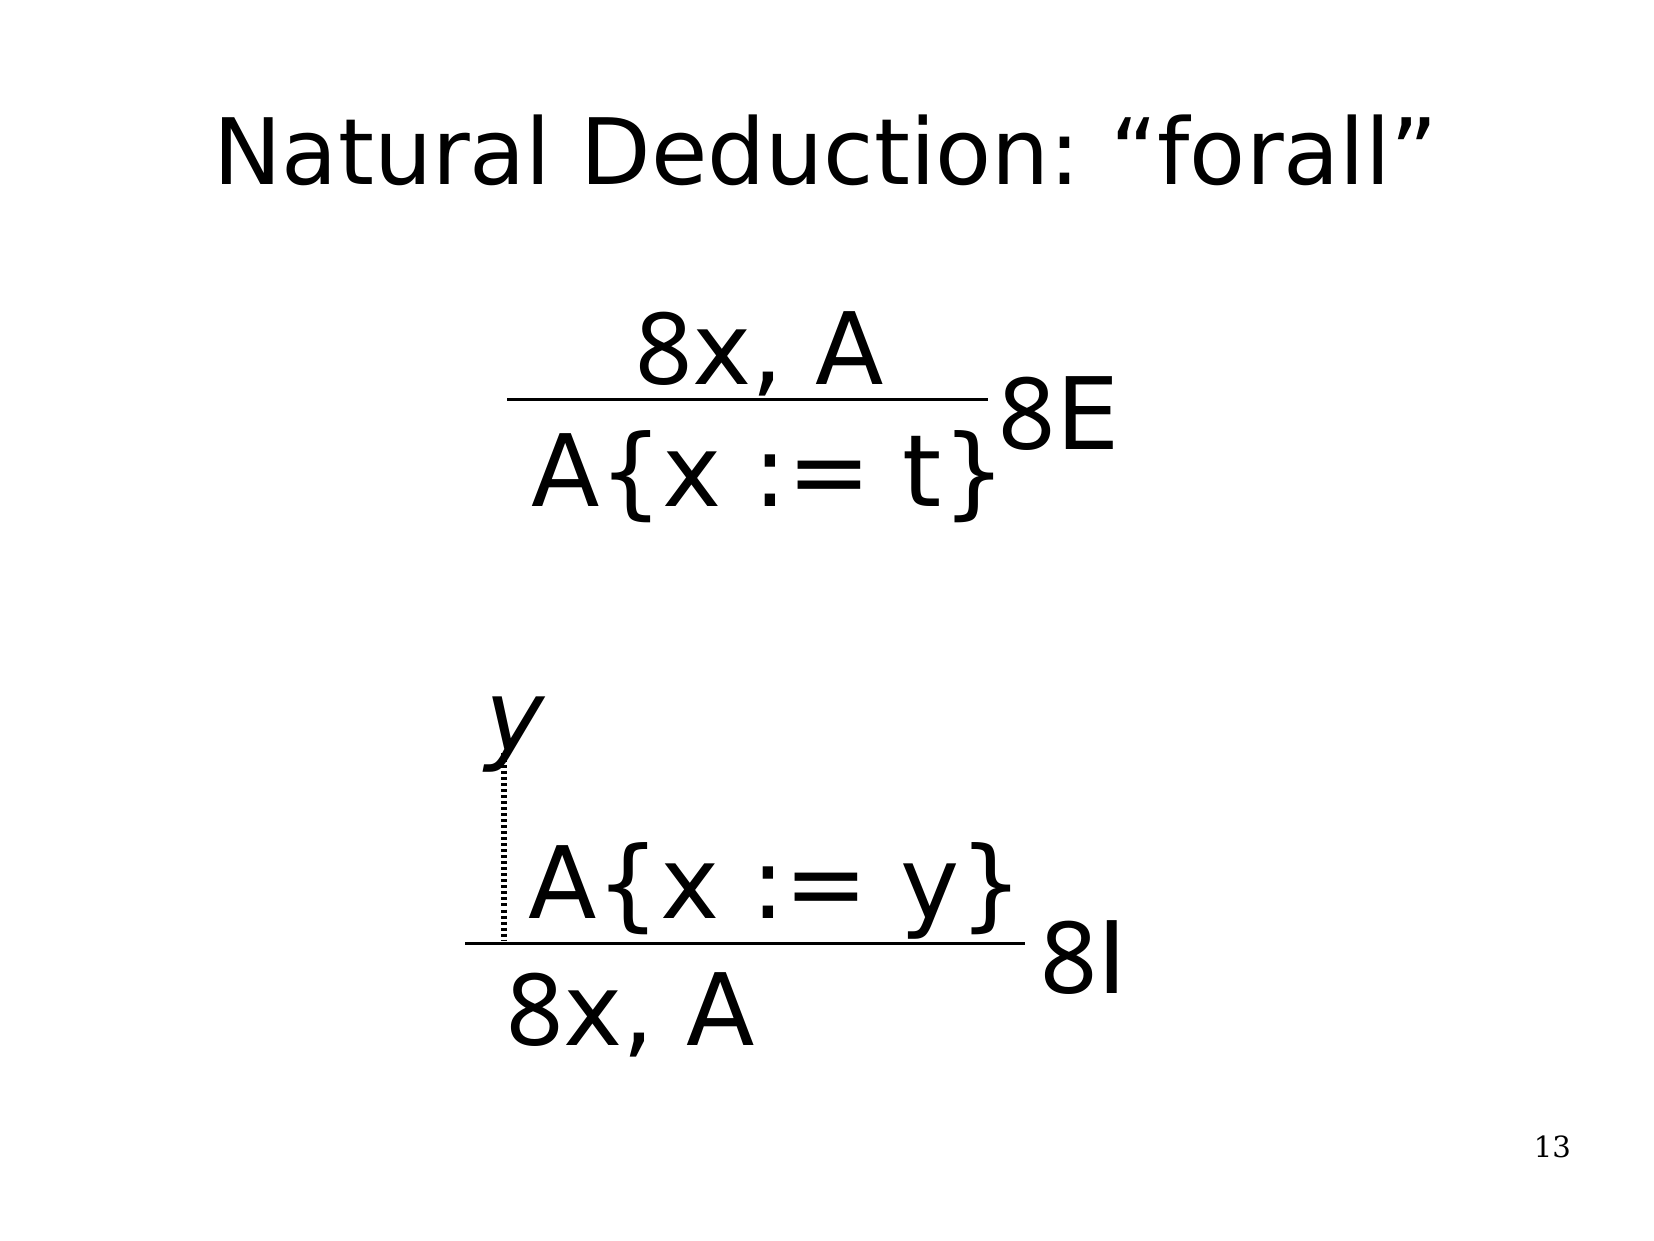

# Natural Deduction: “forall”
8x, A
8E
A{x := t}
y
A{x := y}
8I
8x, A
13